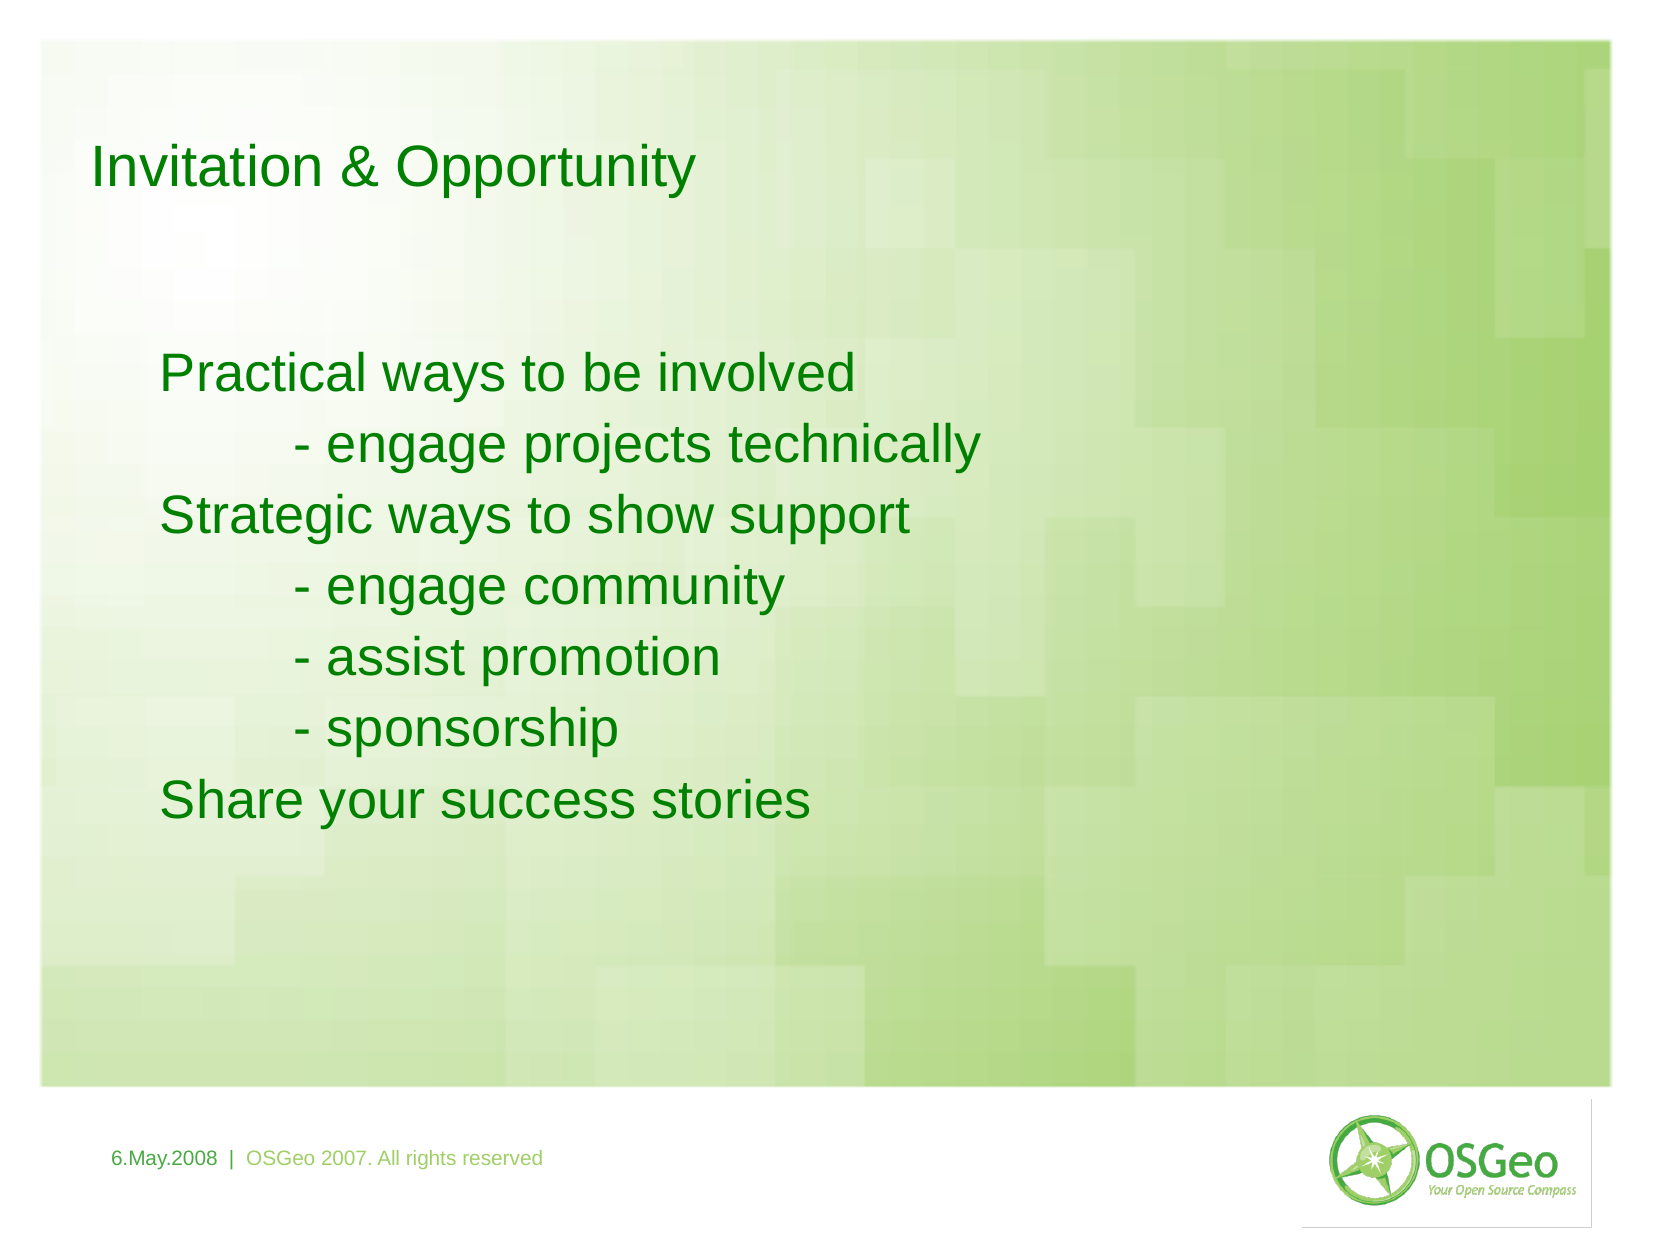

Invitation & Opportunity
 Practical ways to be involved
	- engage projects technically
 Strategic ways to show support
	- engage community
	- assist promotion
	- sponsorship
 Share your success stories